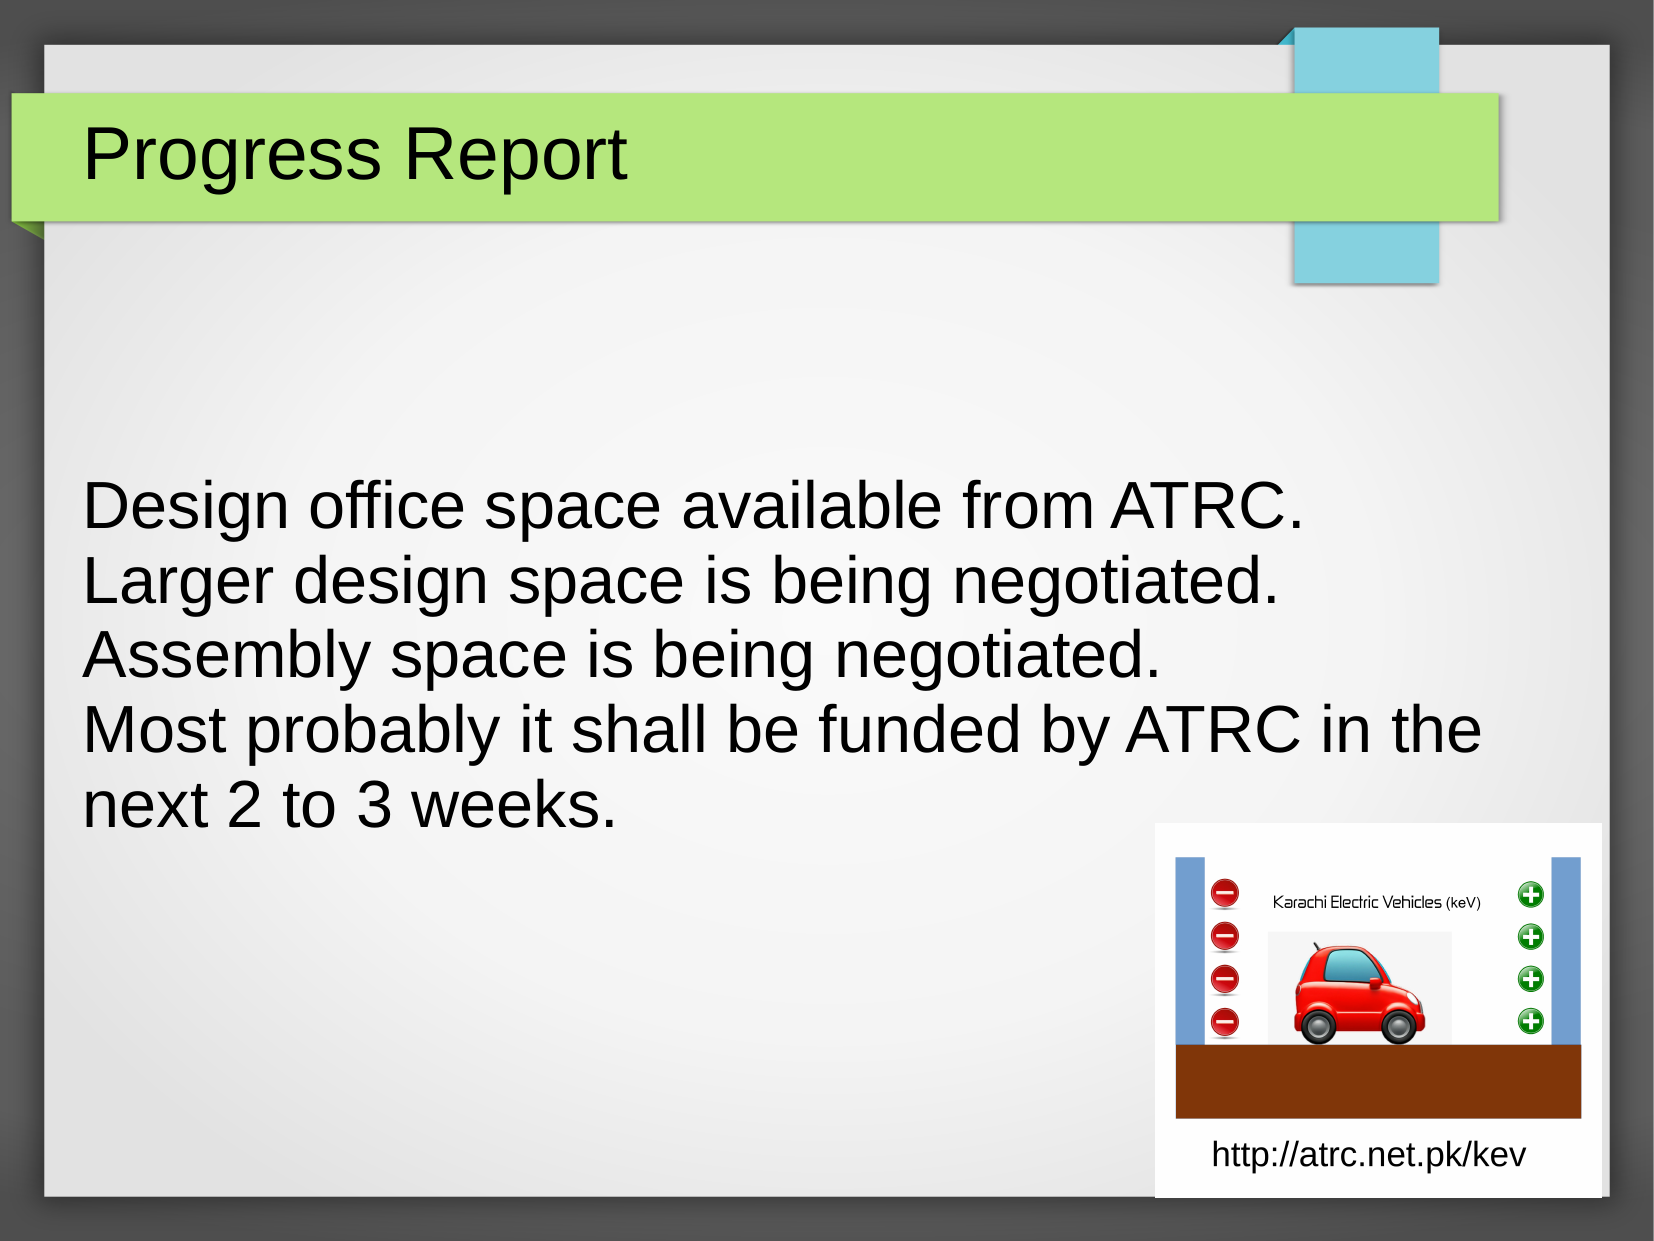

# Progress Report
Design office space available from ATRC.
Larger design space is being negotiated.
Assembly space is being negotiated.
Most probably it shall be funded by ATRC in the next 2 to 3 weeks.